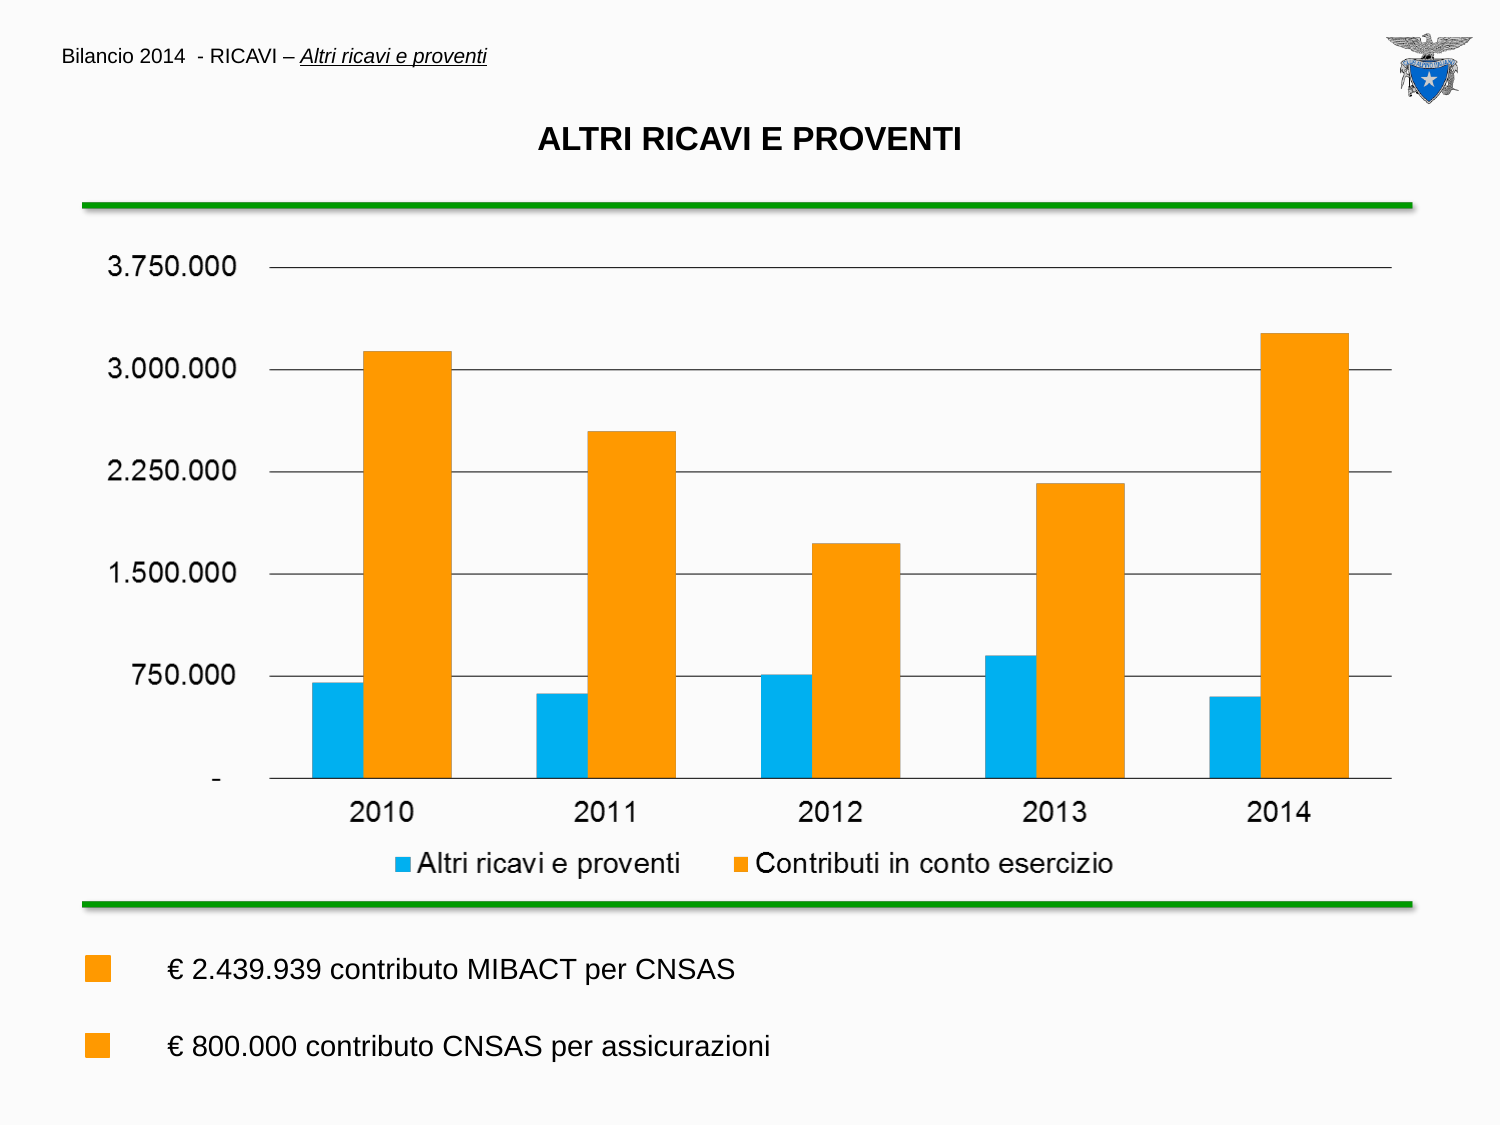

Bilancio 2014 - RICAVI – Altri ricavi e proventi
ALTRI RICAVI E PROVENTI
 € 2.439.939 contributo MIBACT per CNSAS
 € 800.000 contributo CNSAS per assicurazioni